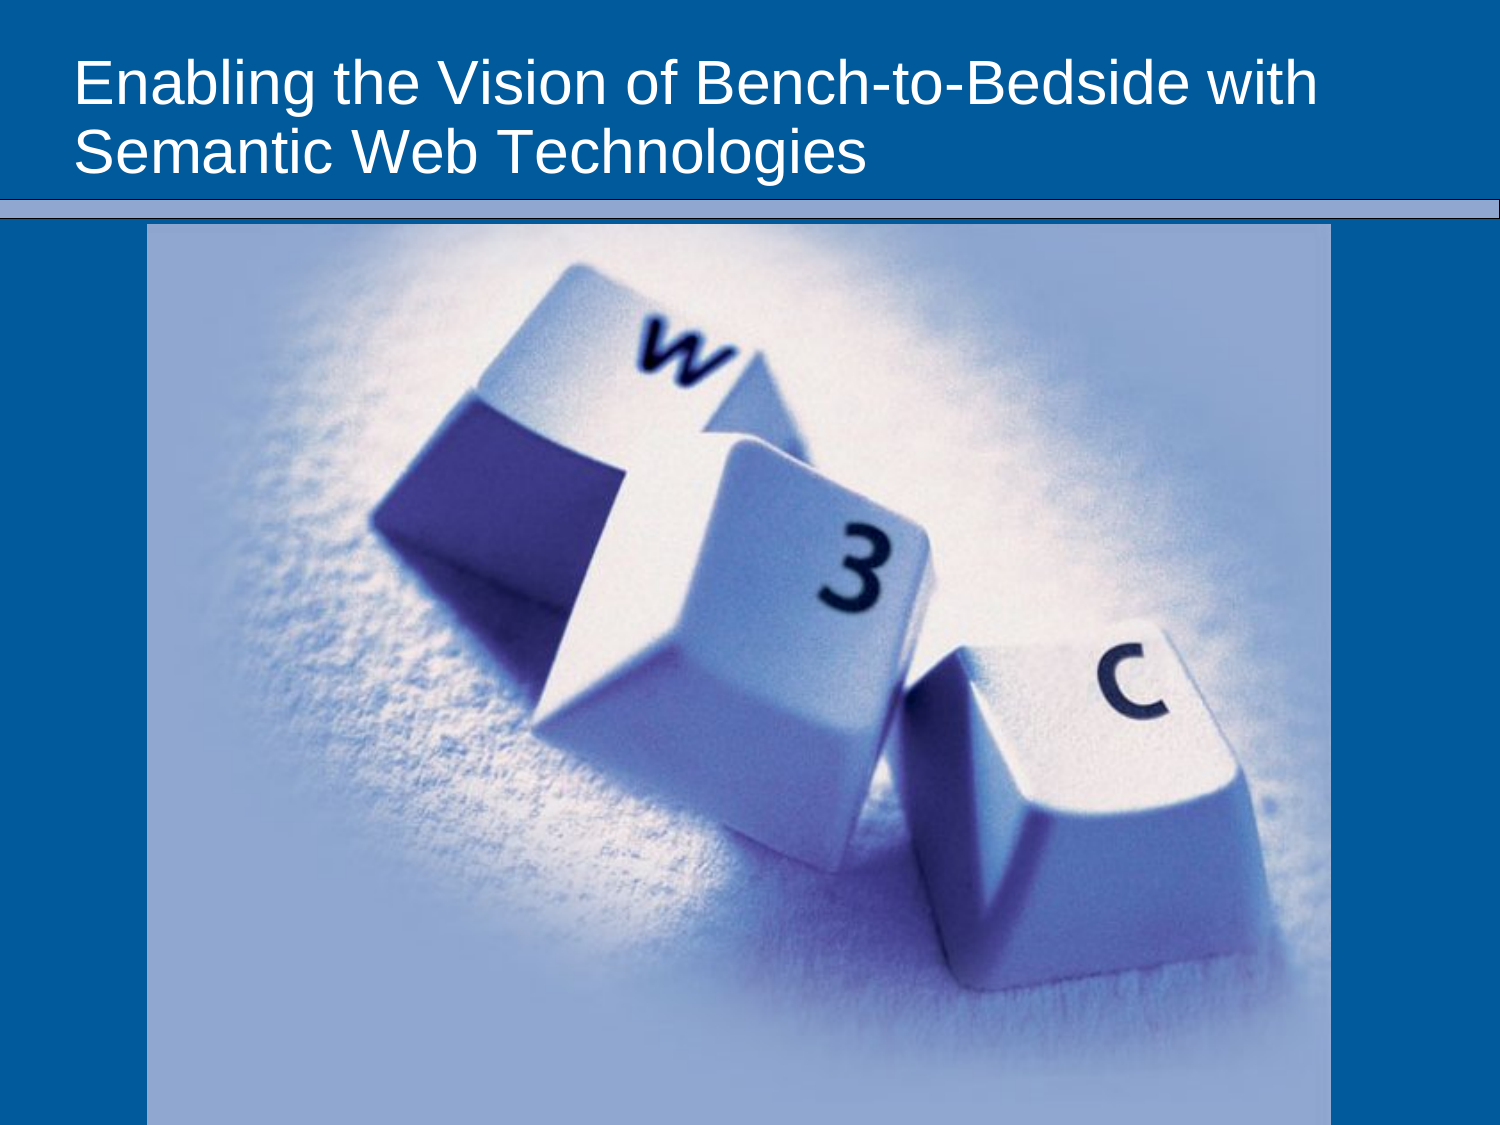

# Enabling the Vision of Bench-to-Bedside with Semantic Web Technologies